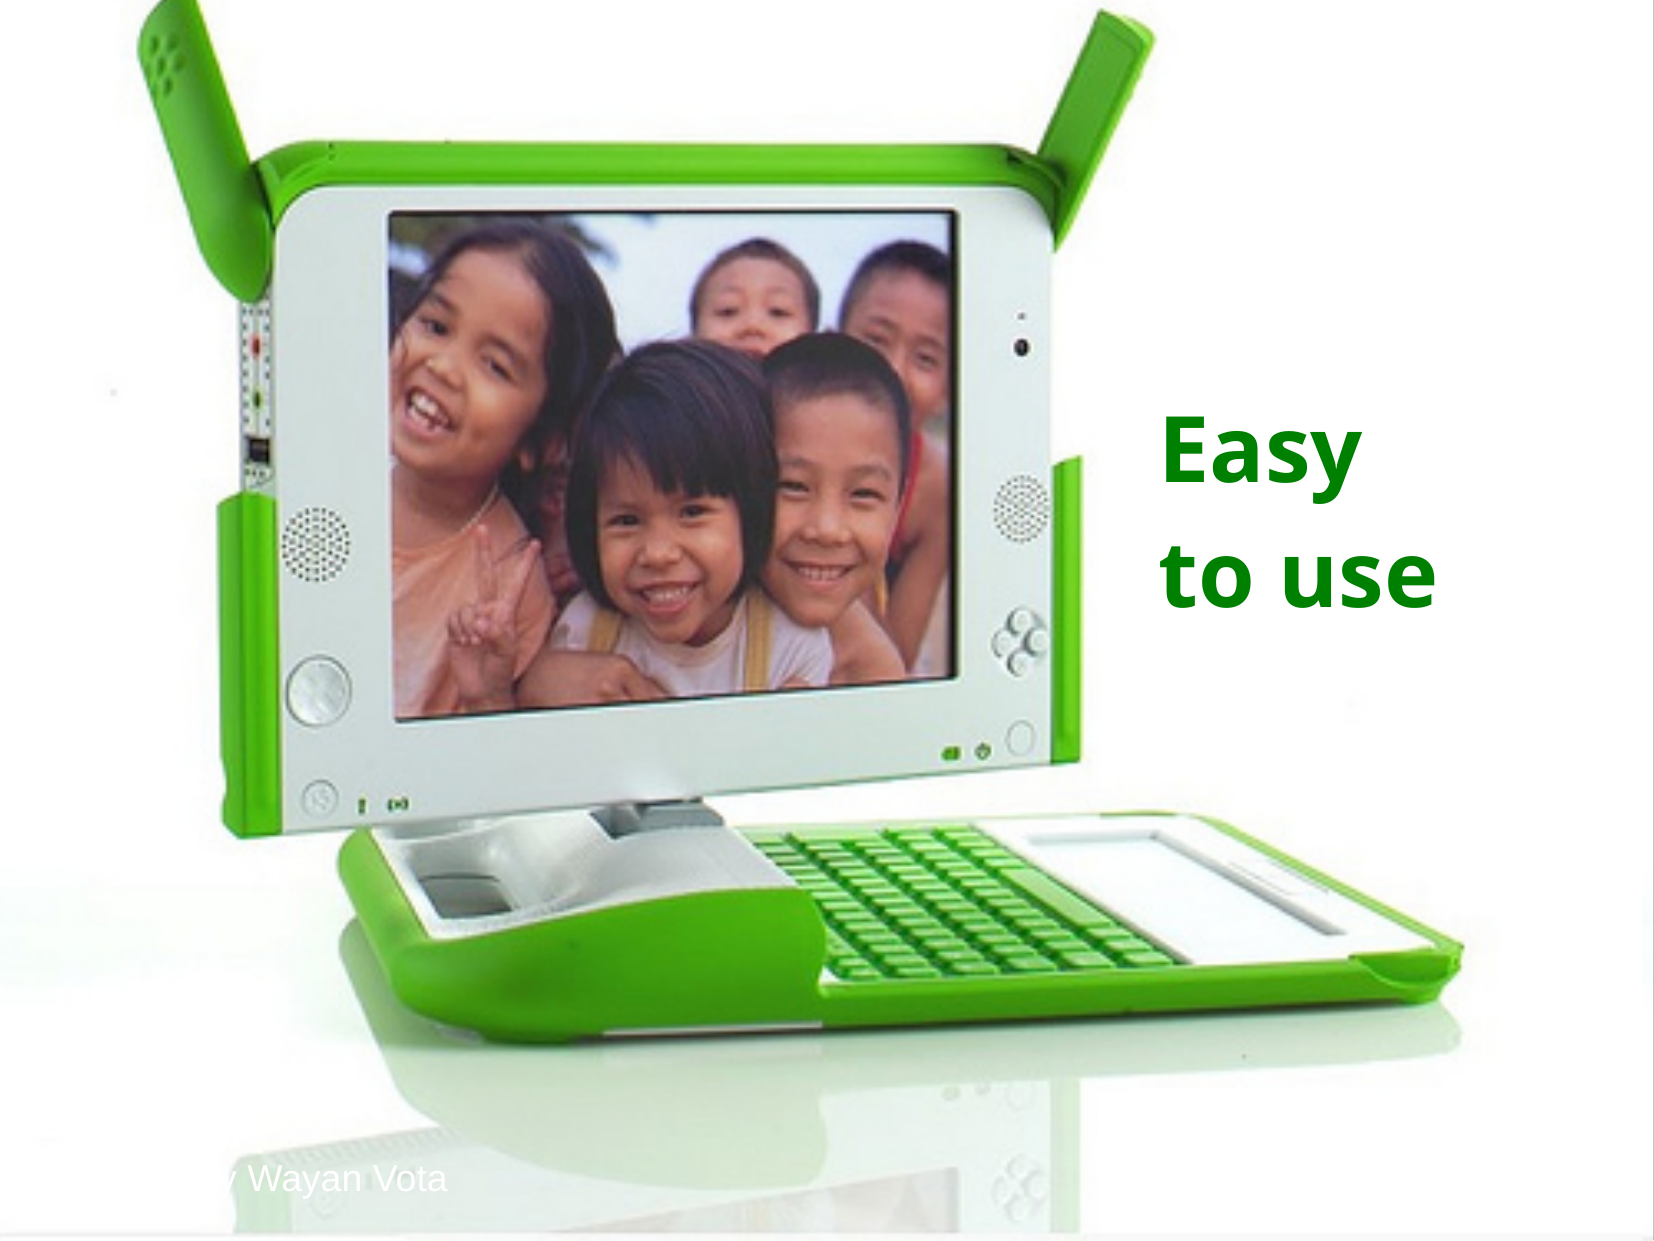

# Easy to use
Photo by Wayan Vota